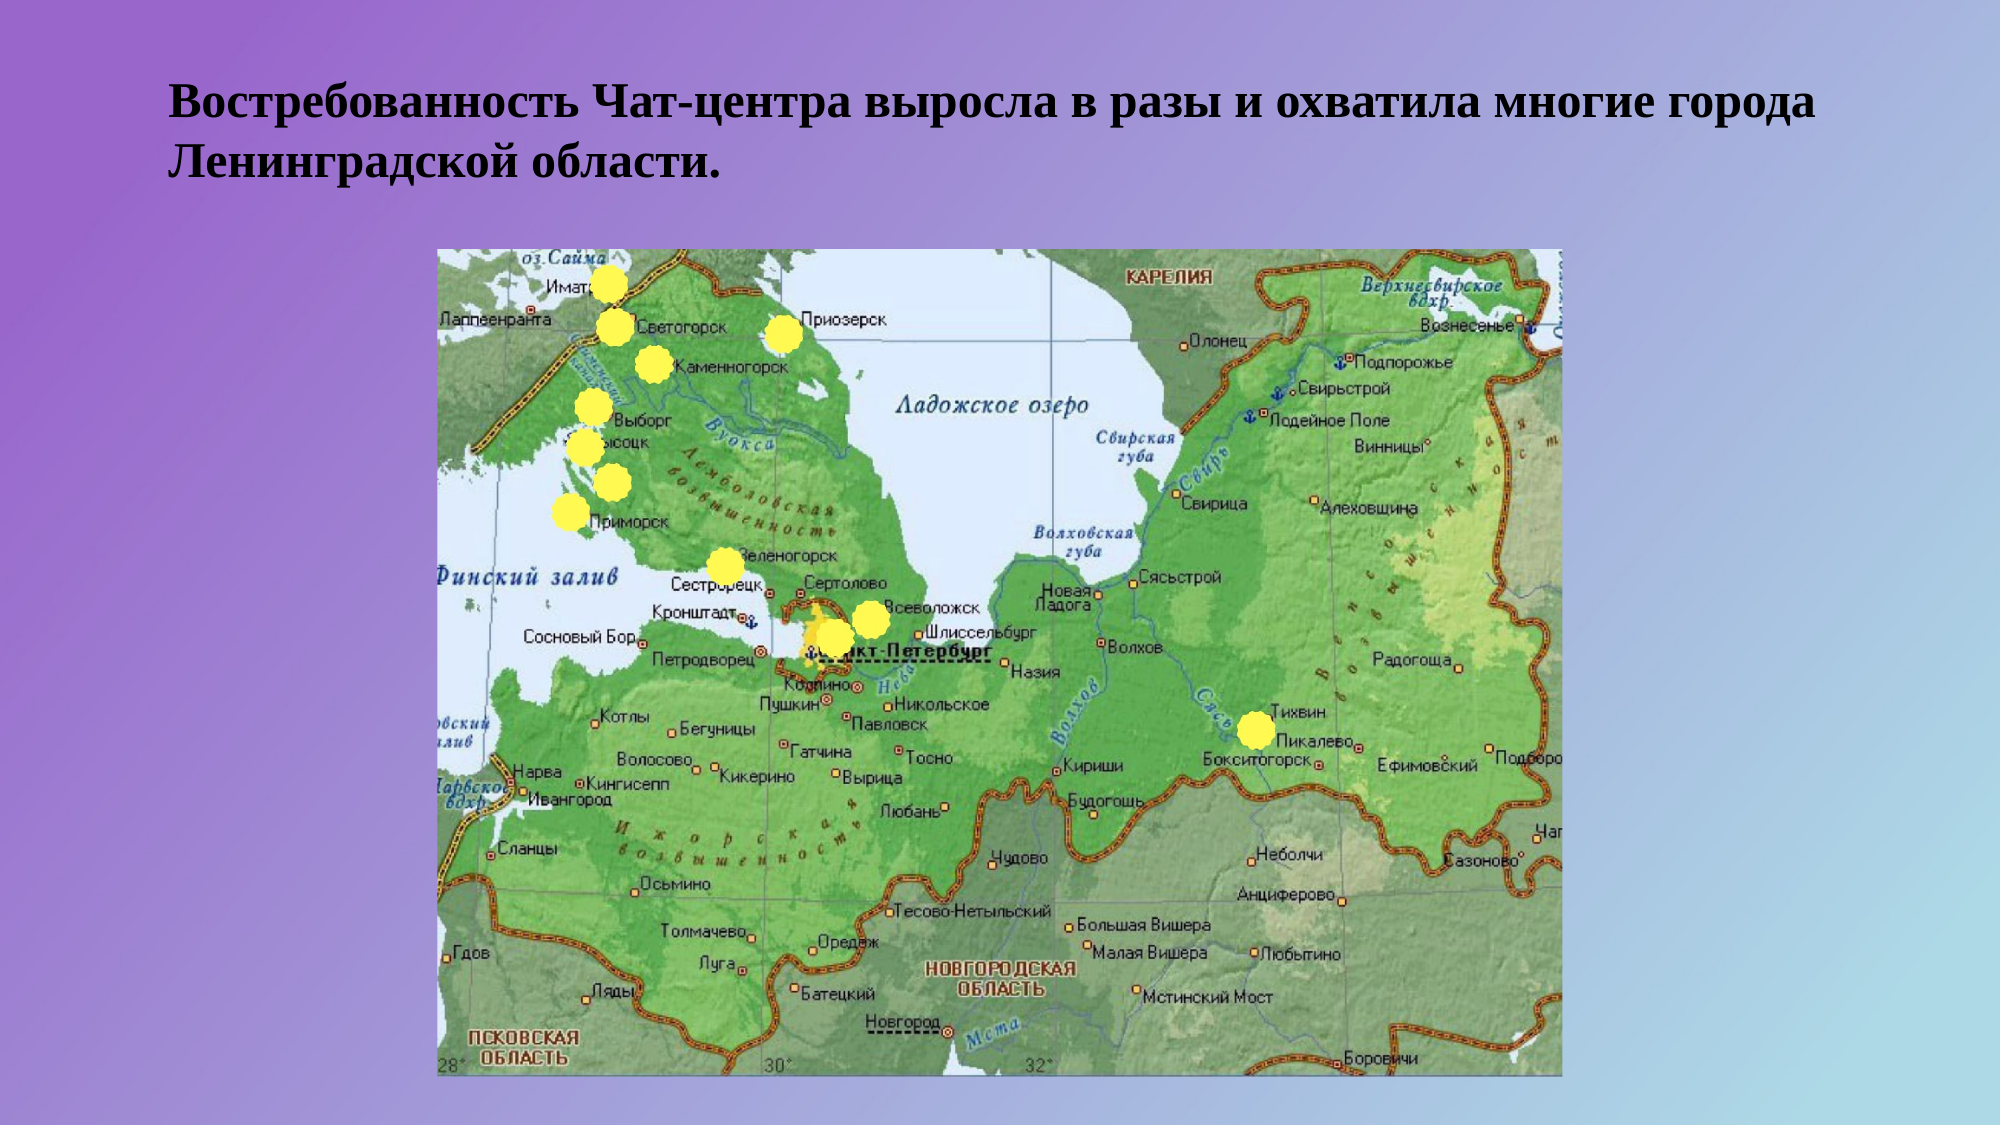

#
Востребованность Чат-центра выросла в разы и охватила многие города Ленинградской области.